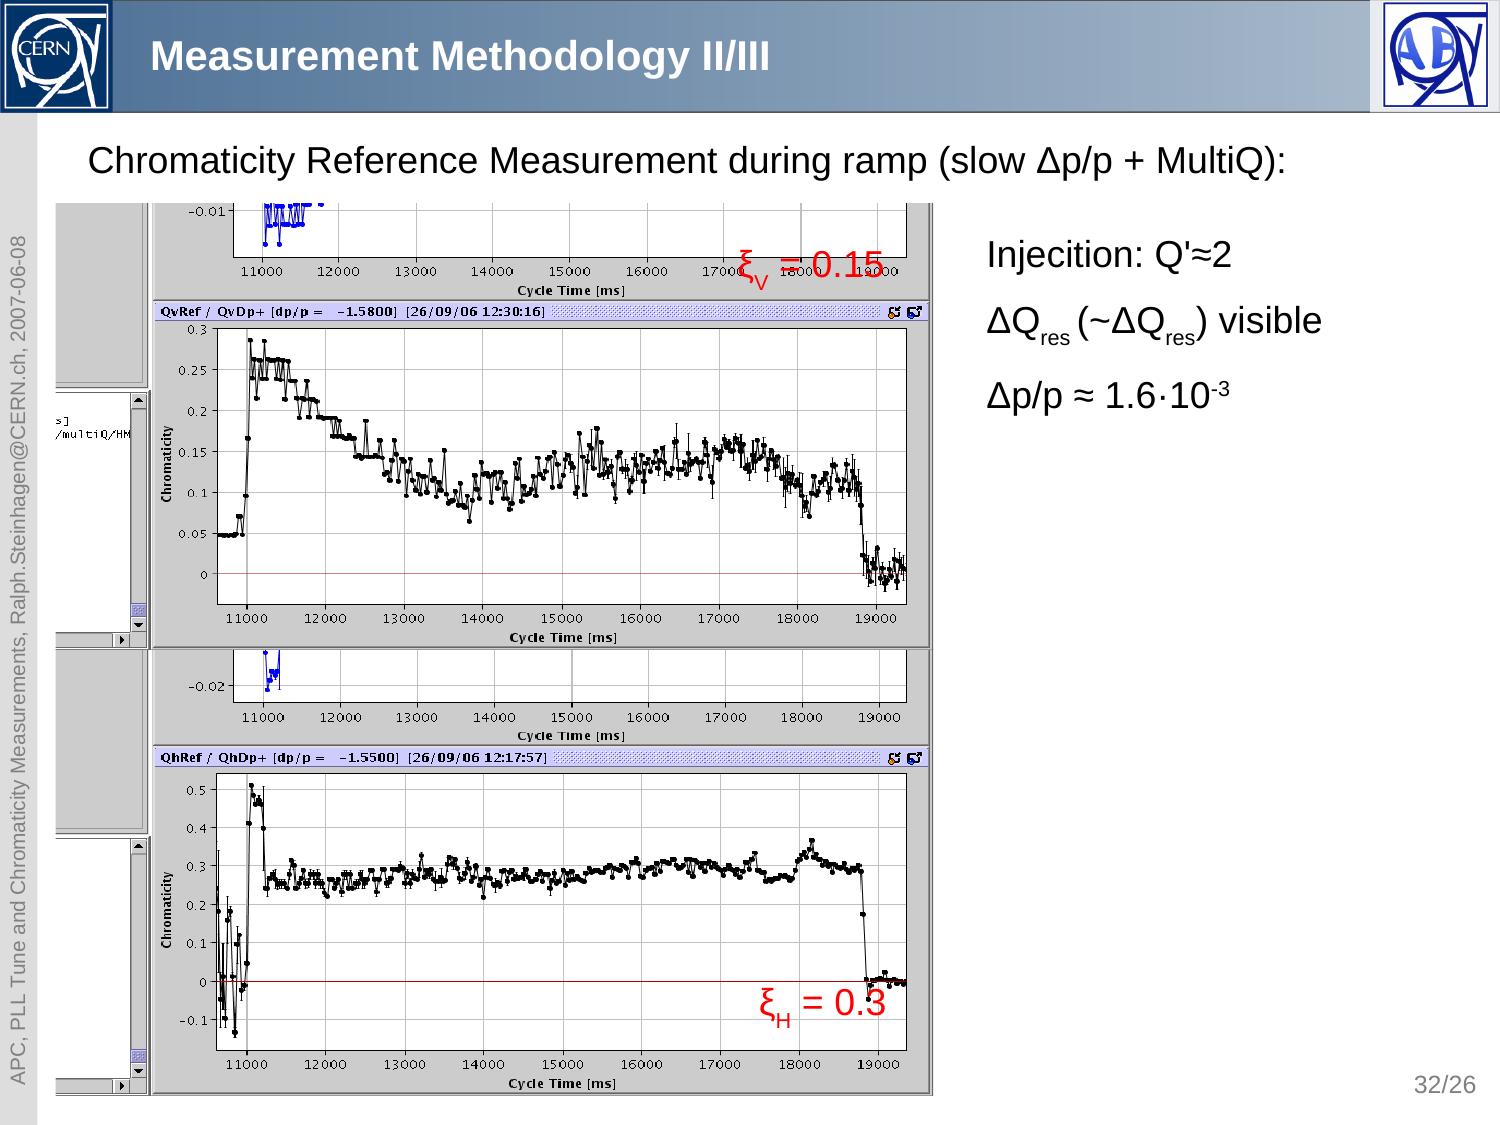

# Measurement Methodology II/III
Chromaticity Reference Measurement during ramp (slow Δp/p + MultiQ):
Injecition: Q'≈2
ΔQres (~ΔQres) visible
Δp/p ≈ 1.6·10-3
ξV = 0.15
ξH = 0.3